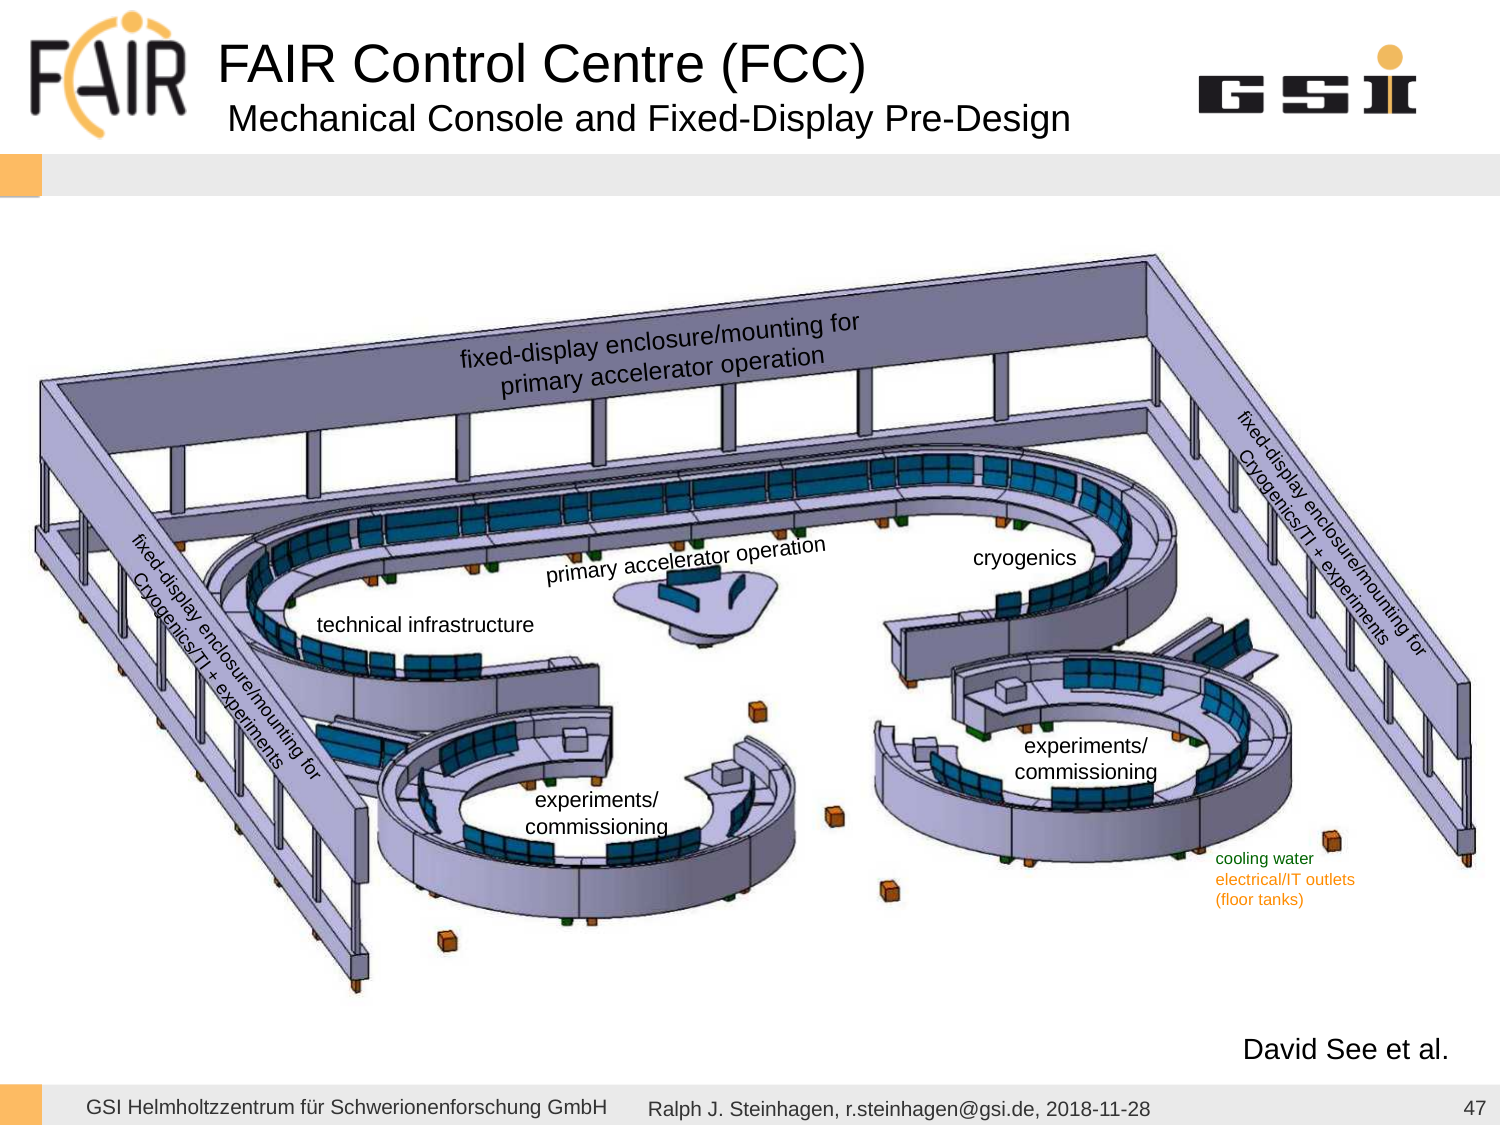

FAIR Control Centre (FCC)
 Mechanical Console and Fixed-Display Pre-Design
fixed-display enclosure/mounting for
primary accelerator operation
fixed-display enclosure/mounting for
Cryogenics/TI + experiments
cryogenics
primary accelerator operation
technical infrastructure
fixed-display enclosure/mounting for
Cryogenics/TI + experiments
experiments/
commissioning
experiments/
commissioning
cooling water
electrical/IT outlets
(floor tanks)
David See et al.